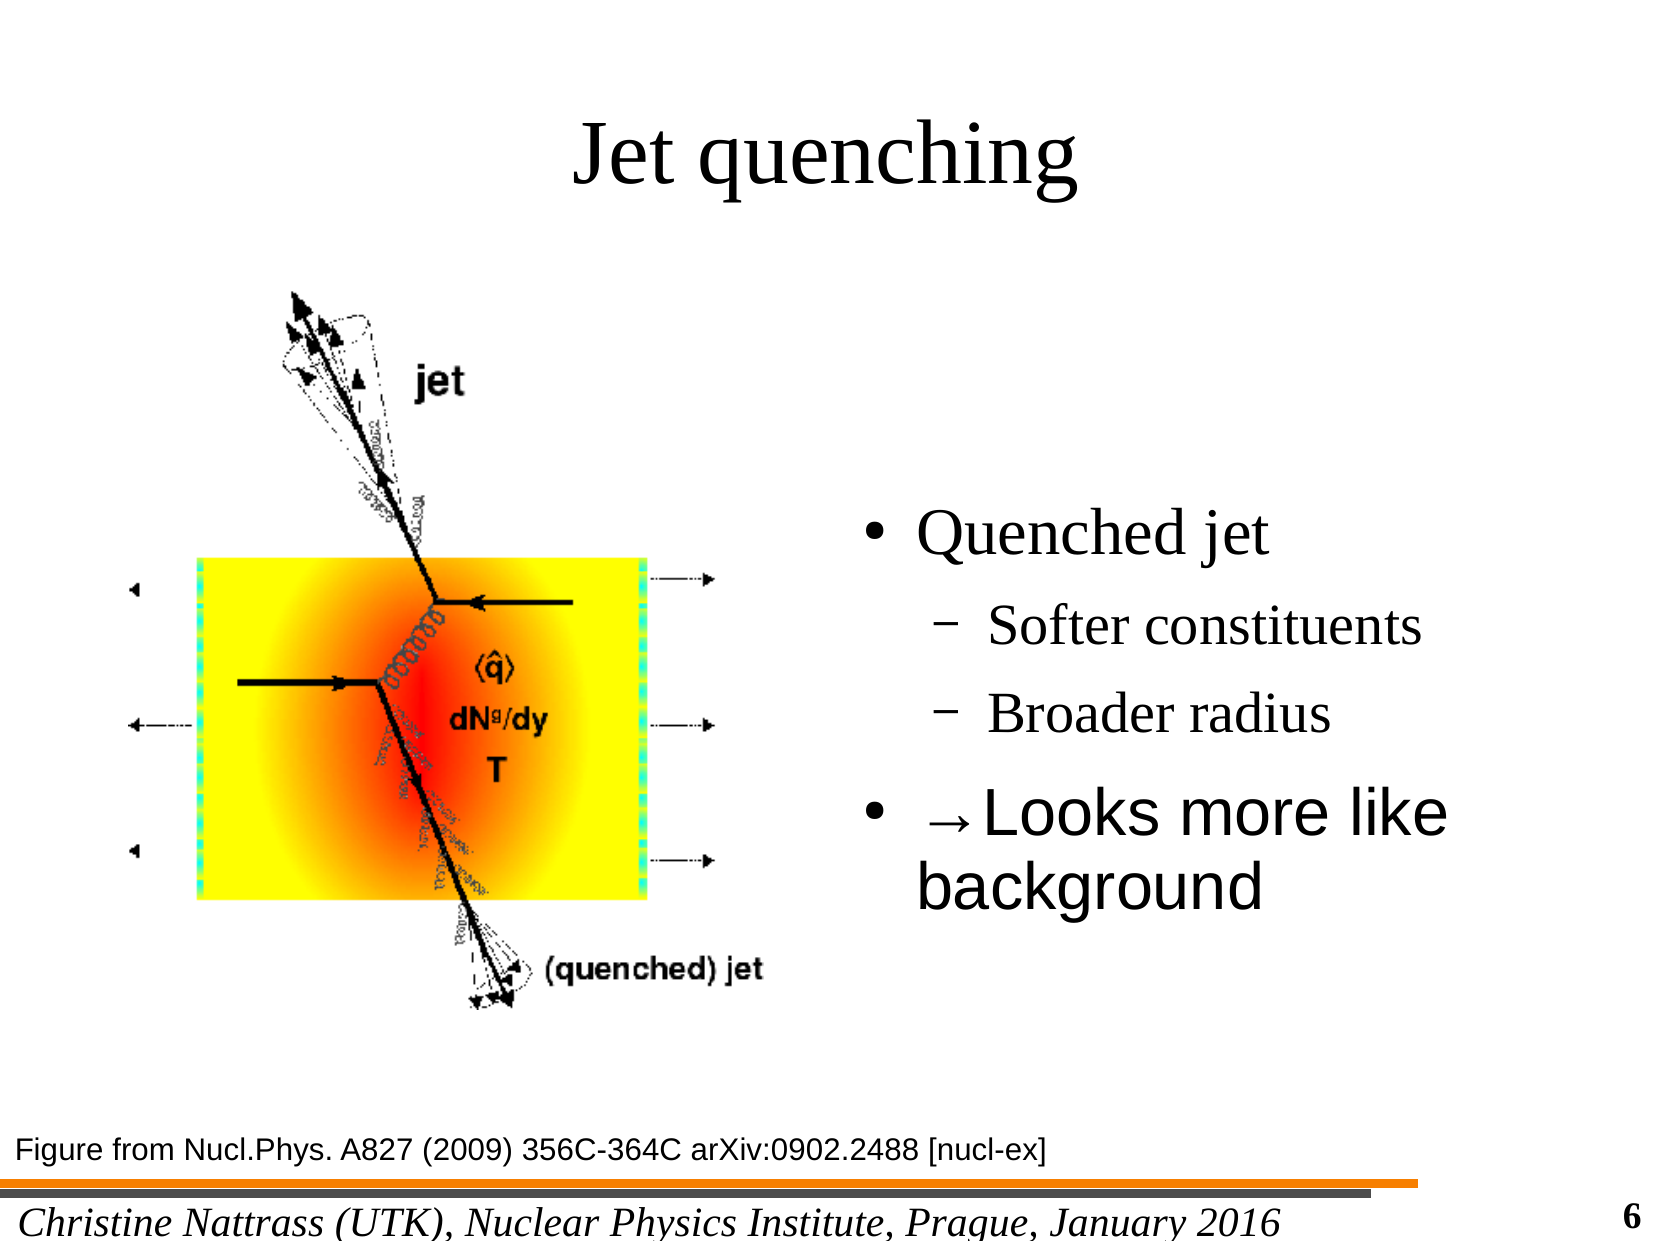

# Jet quenching
Quenched jet
Softer constituents
Broader radius
→Looks more like background
Figure from Nucl.Phys. A827 (2009) 356C-364C arXiv:0902.2488 [nucl-ex]